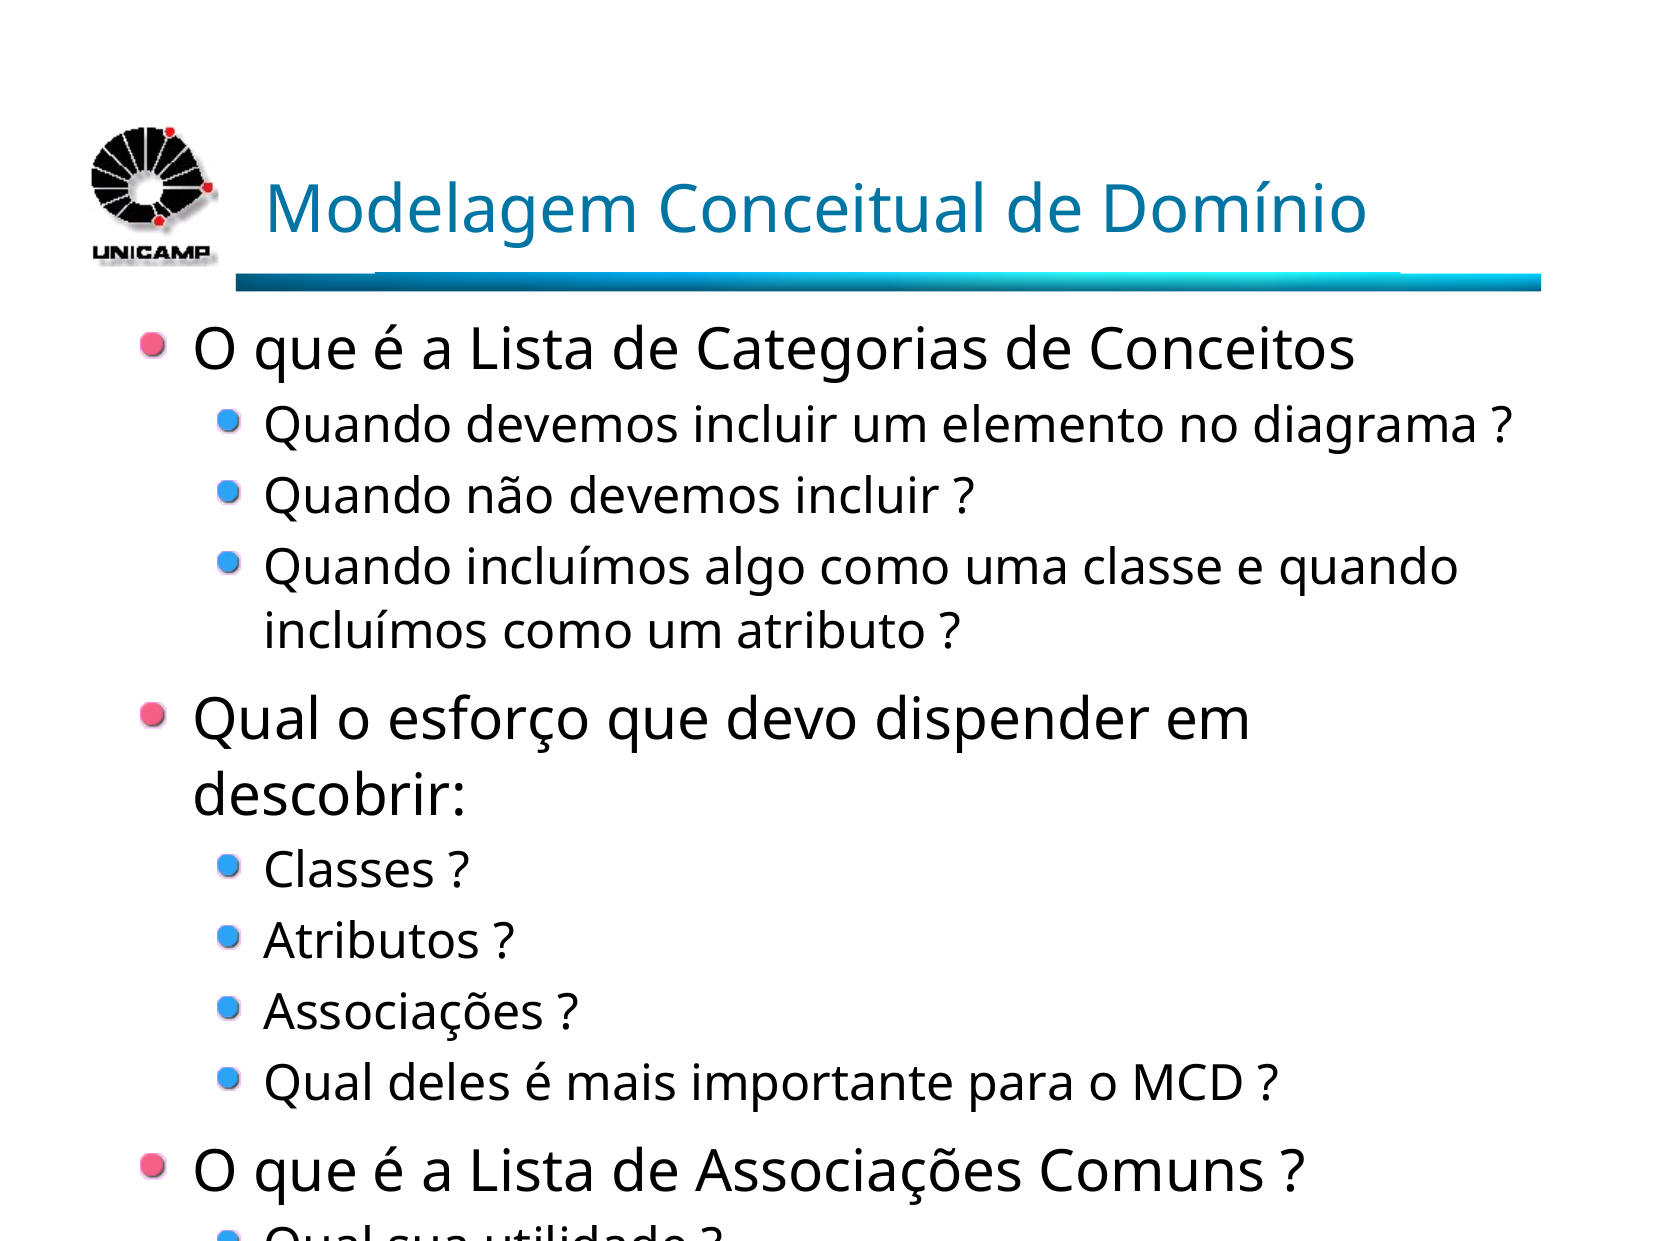

# Modelagem Conceitual de Domínio
O que é a Lista de Categorias de Conceitos
Quando devemos incluir um elemento no diagrama ?
Quando não devemos incluir ?
Quando incluímos algo como uma classe e quando incluímos como um atributo ?
Qual o esforço que devo dispender em descobrir:
Classes ?
Atributos ?
Associações ?
Qual deles é mais importante para o MCD ?
O que é a Lista de Associações Comuns ?
Qual sua utilidade ?